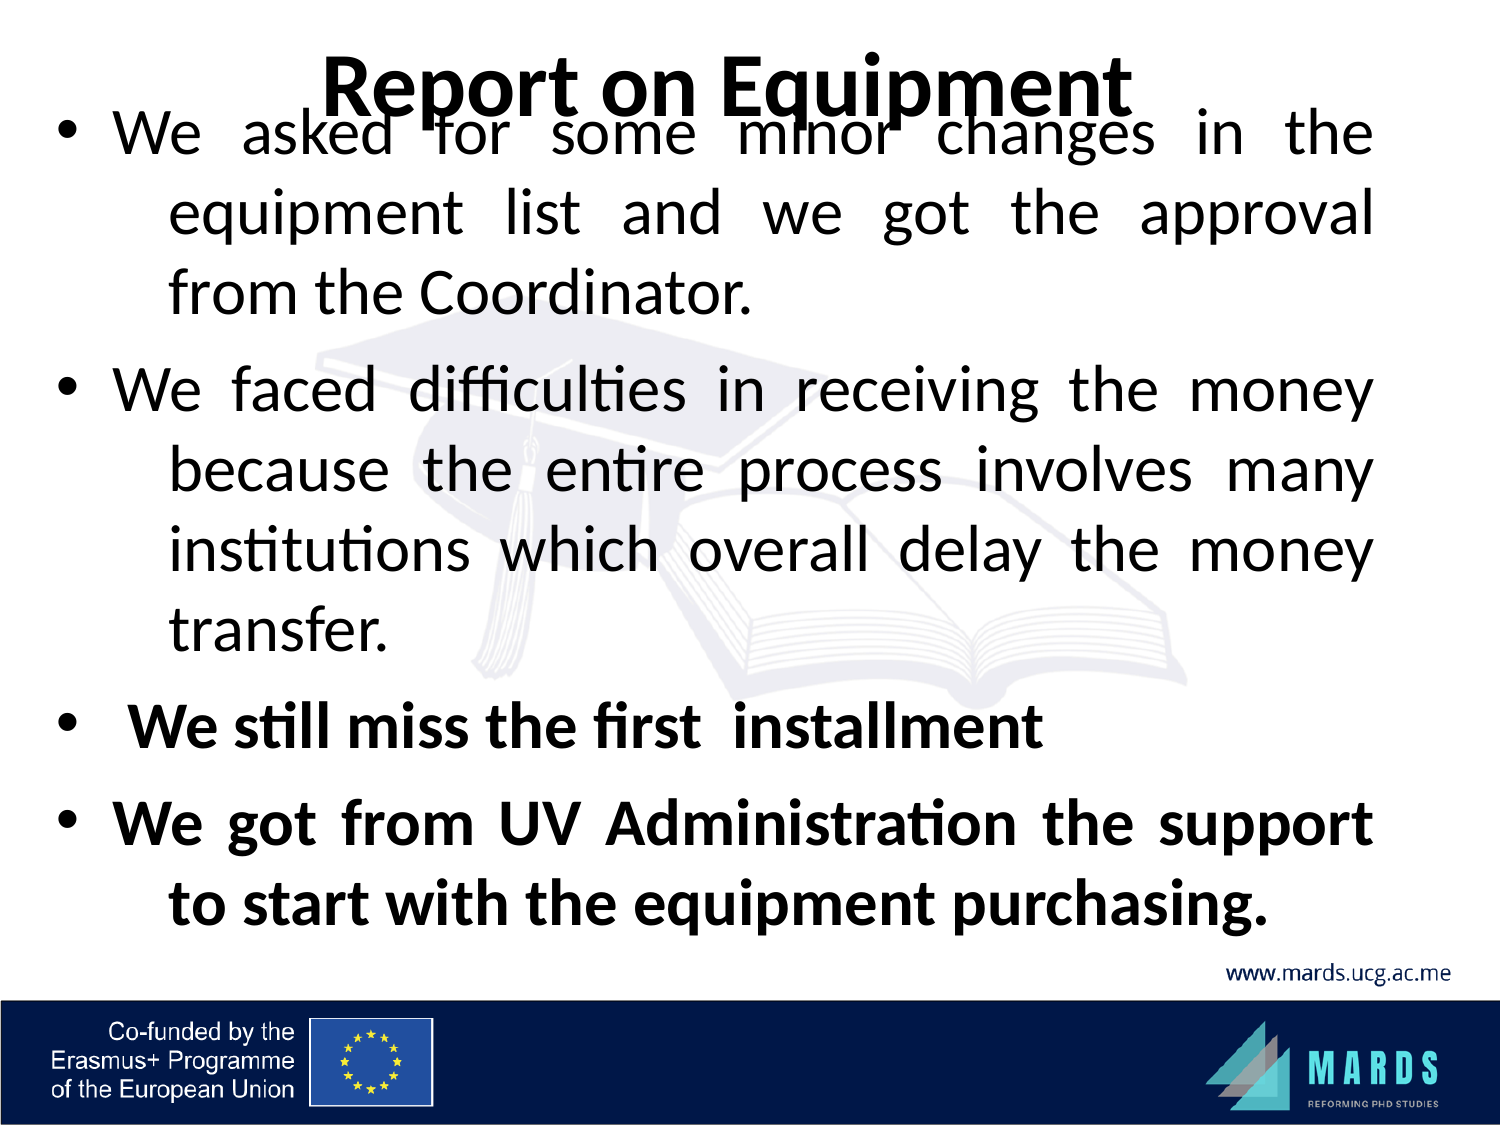

# Report on Equipment
We asked for some minor changes in the equipment list and we got the approval from the Coordinator.
We faced difficulties in receiving the money because the entire process involves many institutions which overall delay the money transfer.
 We still miss the first installment
We got from UV Administration the support to start with the equipment purchasing.